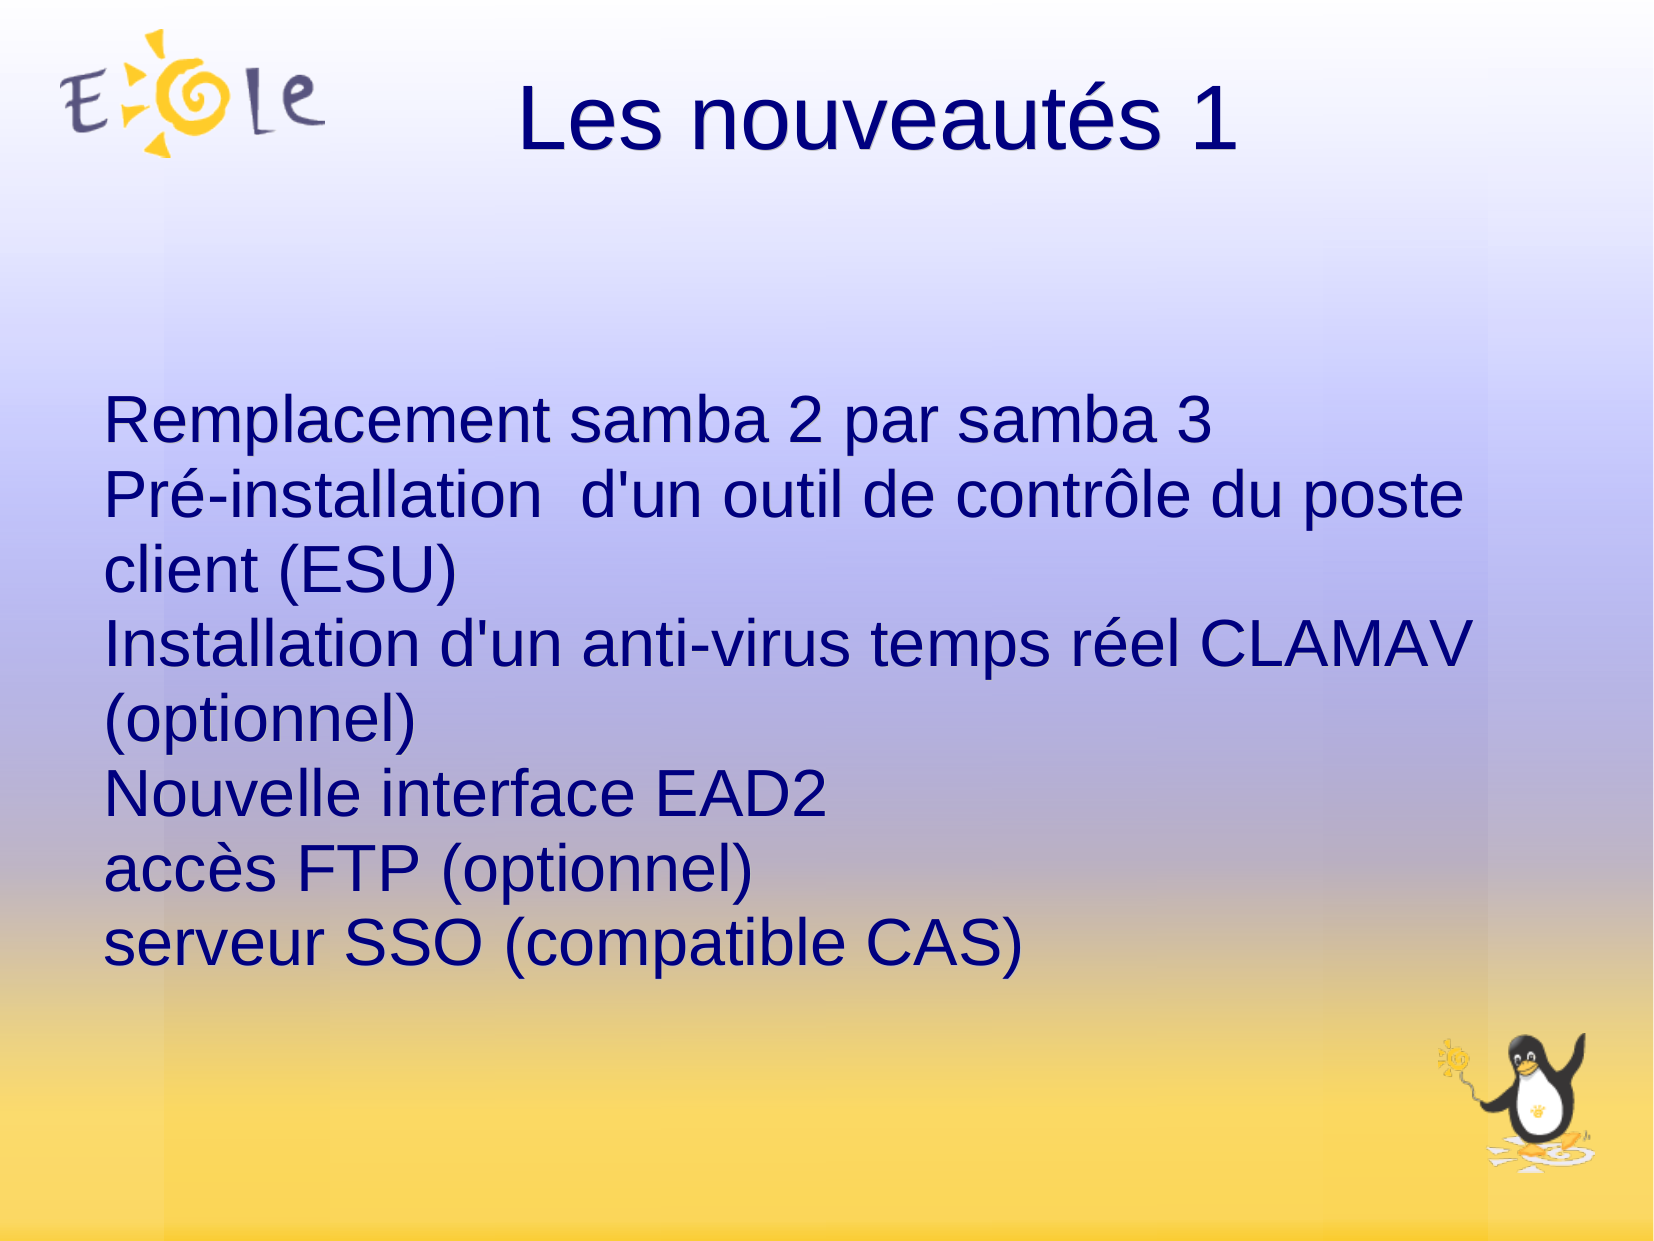

Les nouveautés 1
Remplacement samba 2 par samba 3
Pré-installation d'un outil de contrôle du poste client (ESU)
Installation d'un anti-virus temps réel CLAMAV (optionnel)
Nouvelle interface EAD2
accès FTP (optionnel)
serveur SSO (compatible CAS)